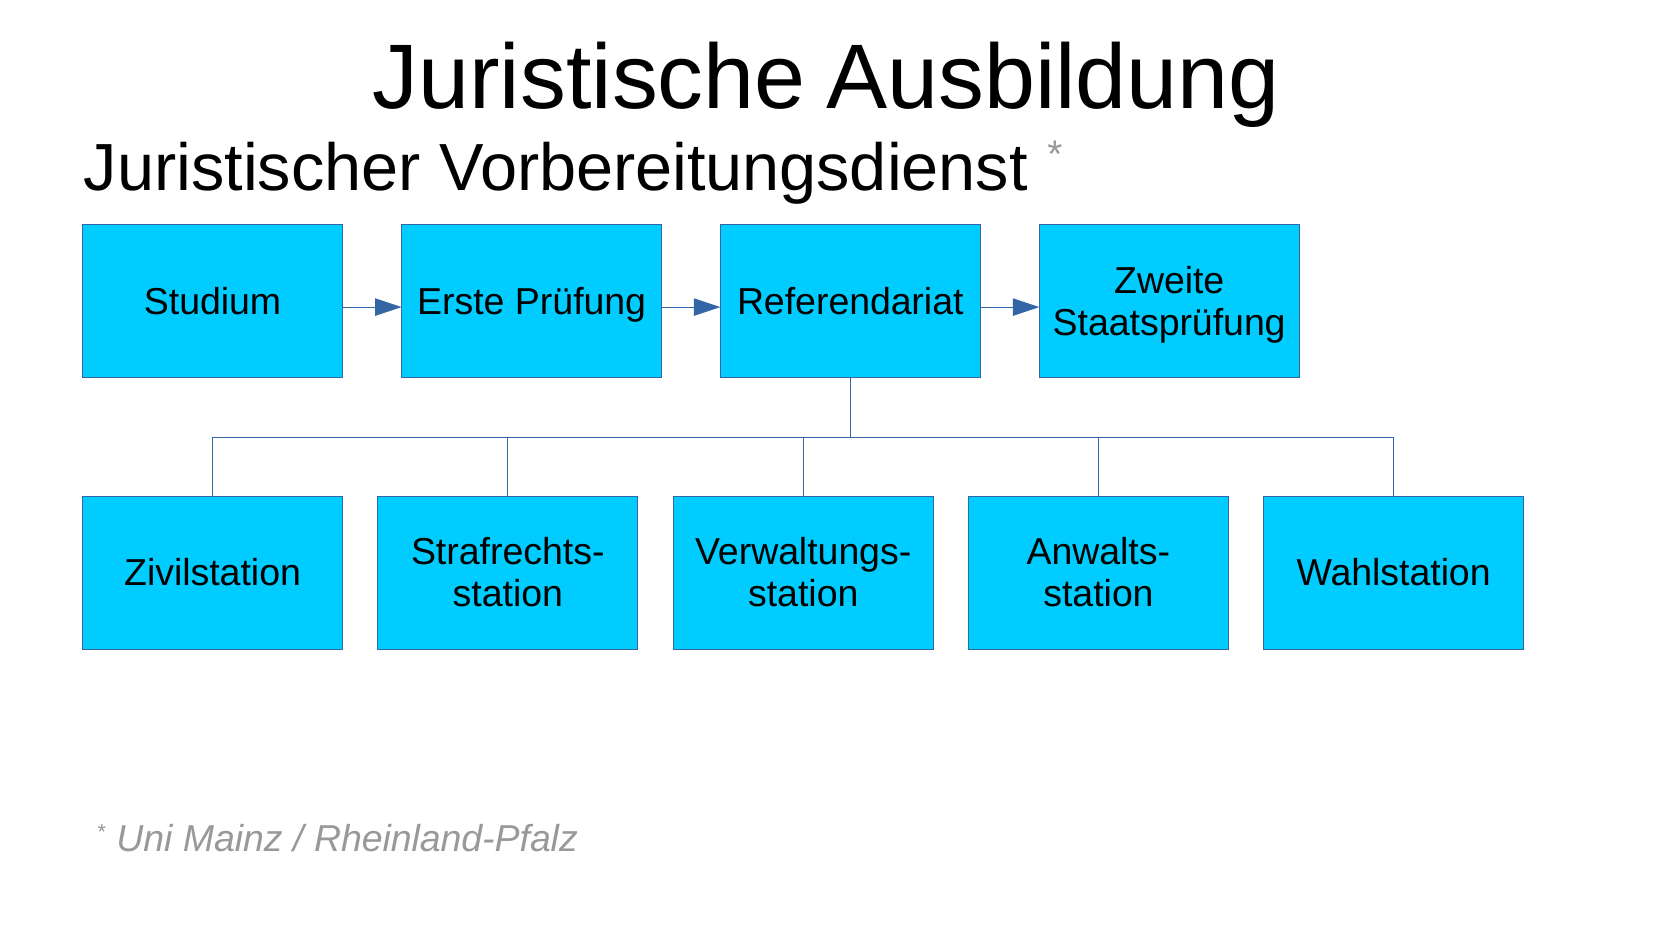

# Juristische Ausbildung
Juristischer Vorbereitungsdienst *
Studium
Erste Prüfung
Referendariat
Zweite
Staatsprüfung
Zivilstation
Strafrechts-
station
Verwaltungs-
station
Anwalts-
station
Wahlstation
* Uni Mainz / Rheinland-Pfalz